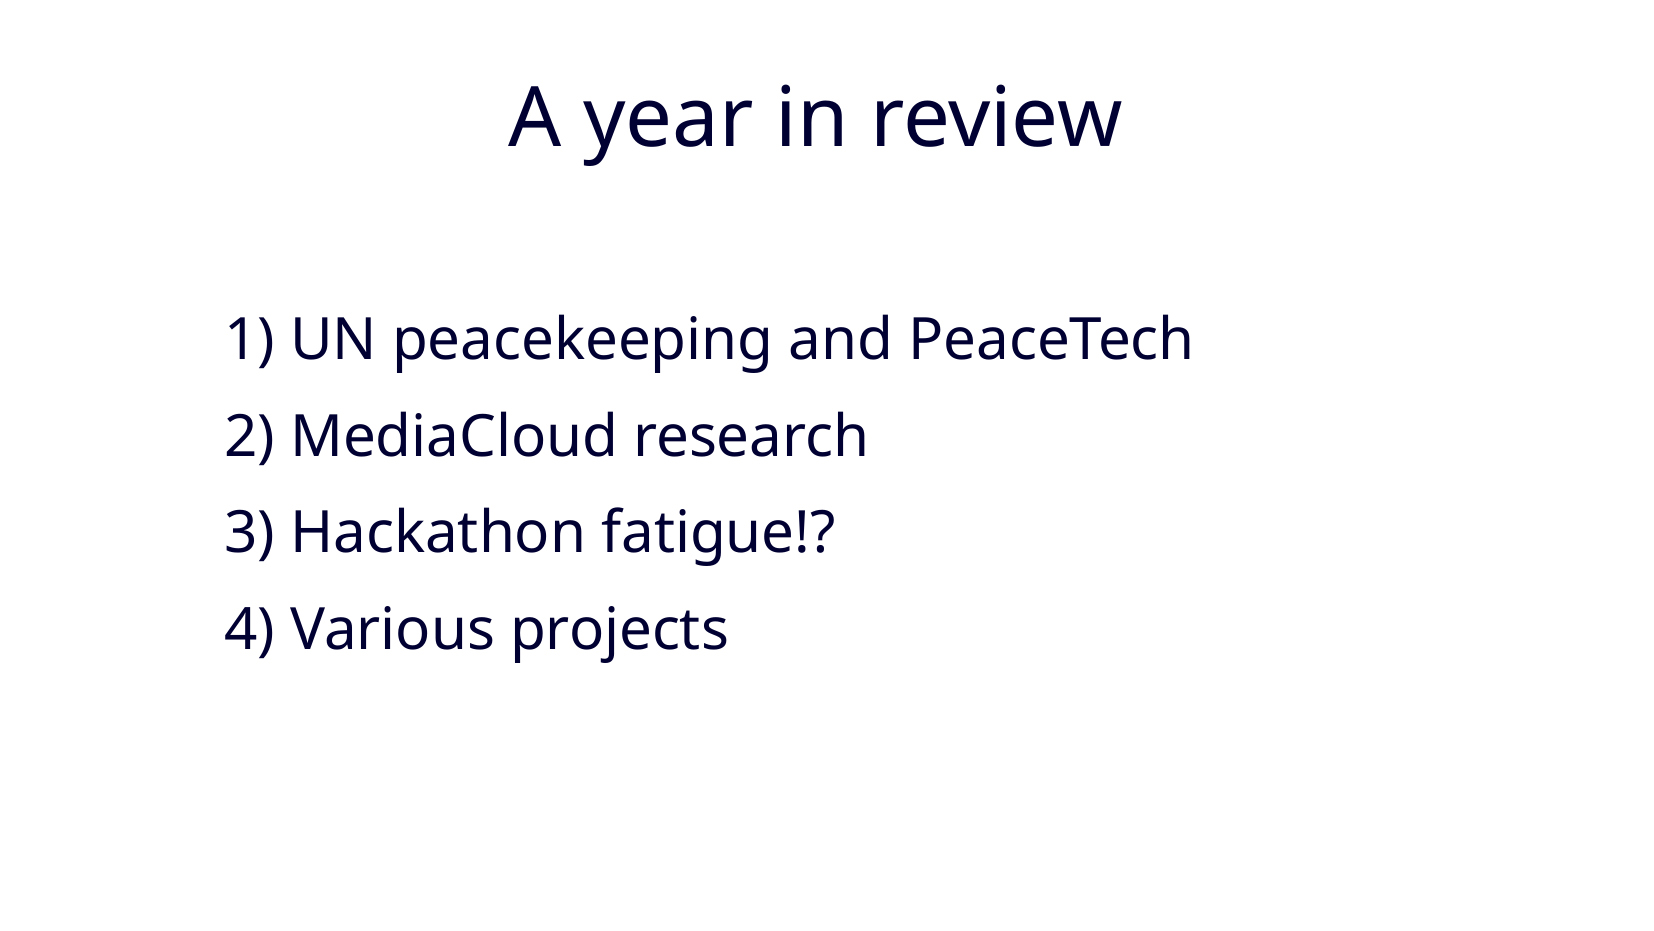

# A year in review
1) UN peacekeeping and PeaceTech
2) MediaCloud research
3) Hackathon fatigue!?
4) Various projects